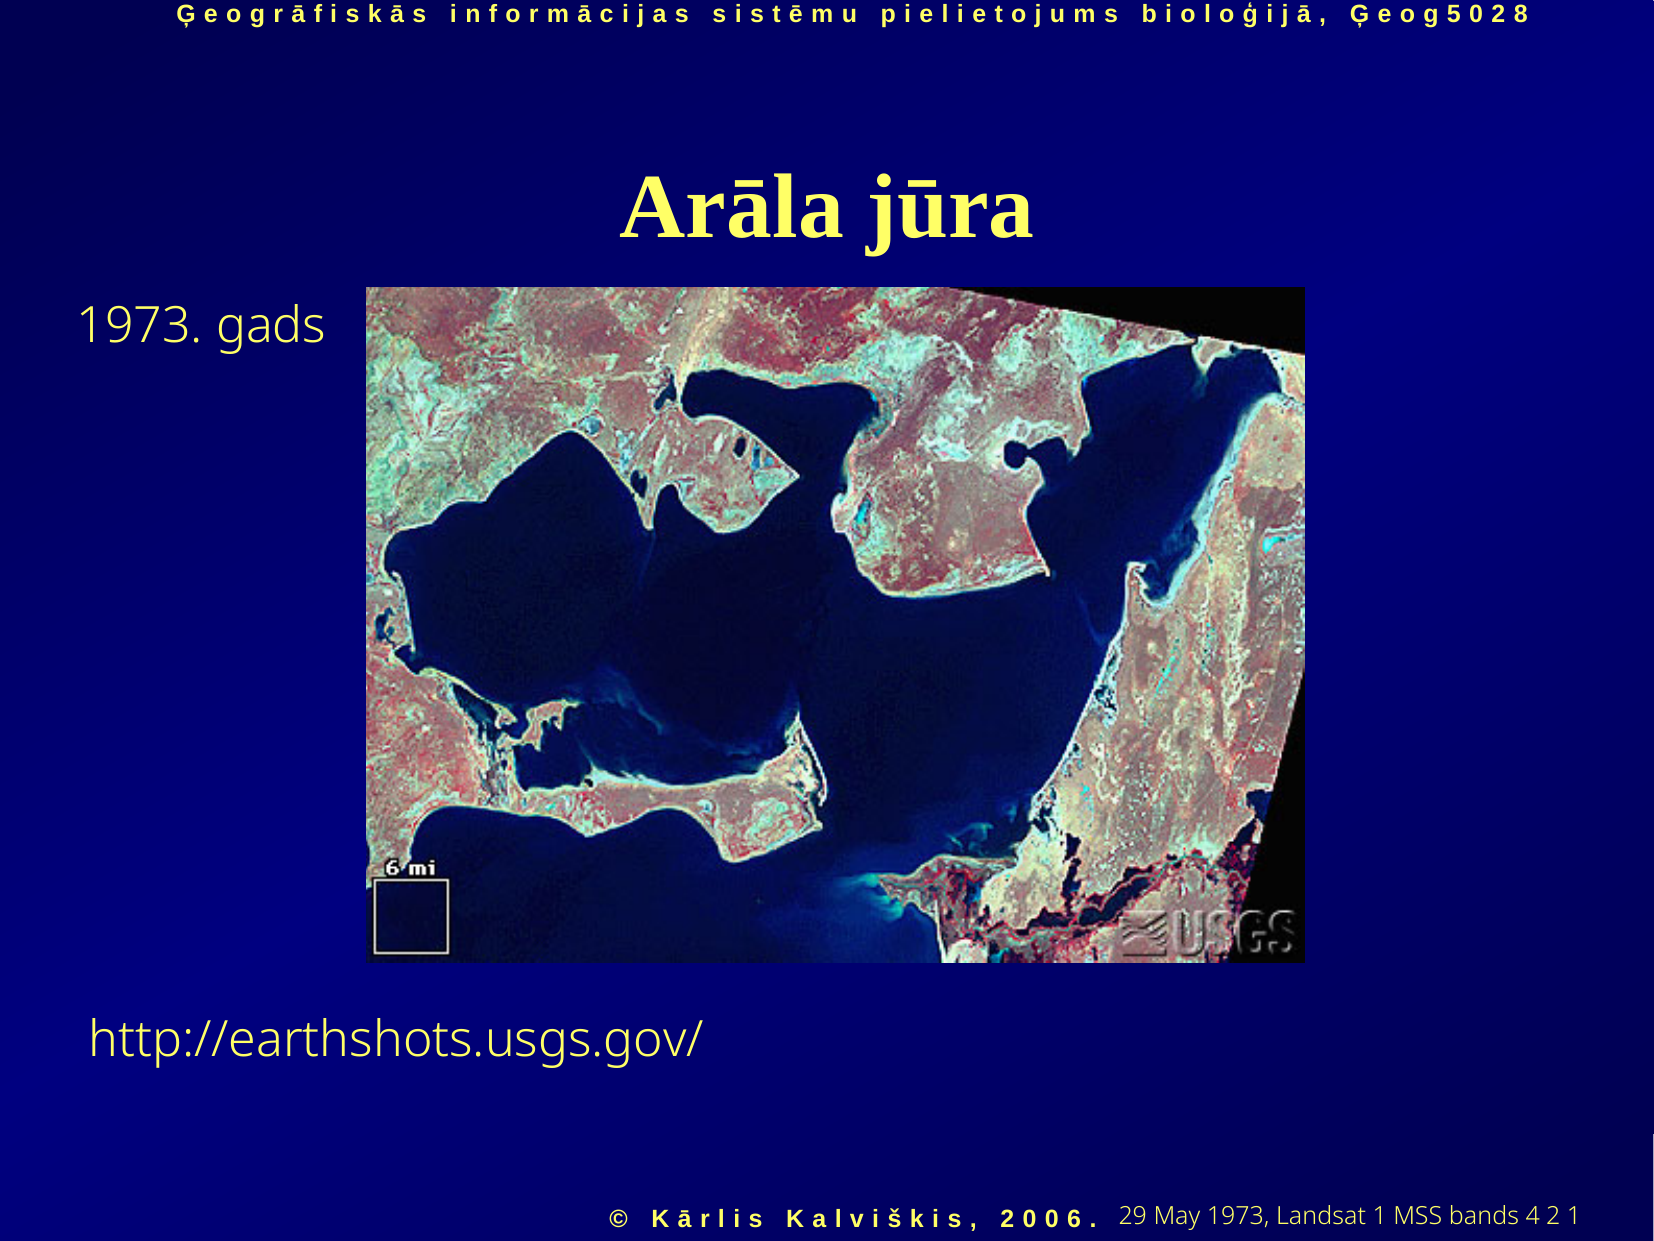

# Arāla jūra
1973. gads
http://earthshots.usgs.gov/
29 May 1973, Landsat 1 MSS bands 4 2 1